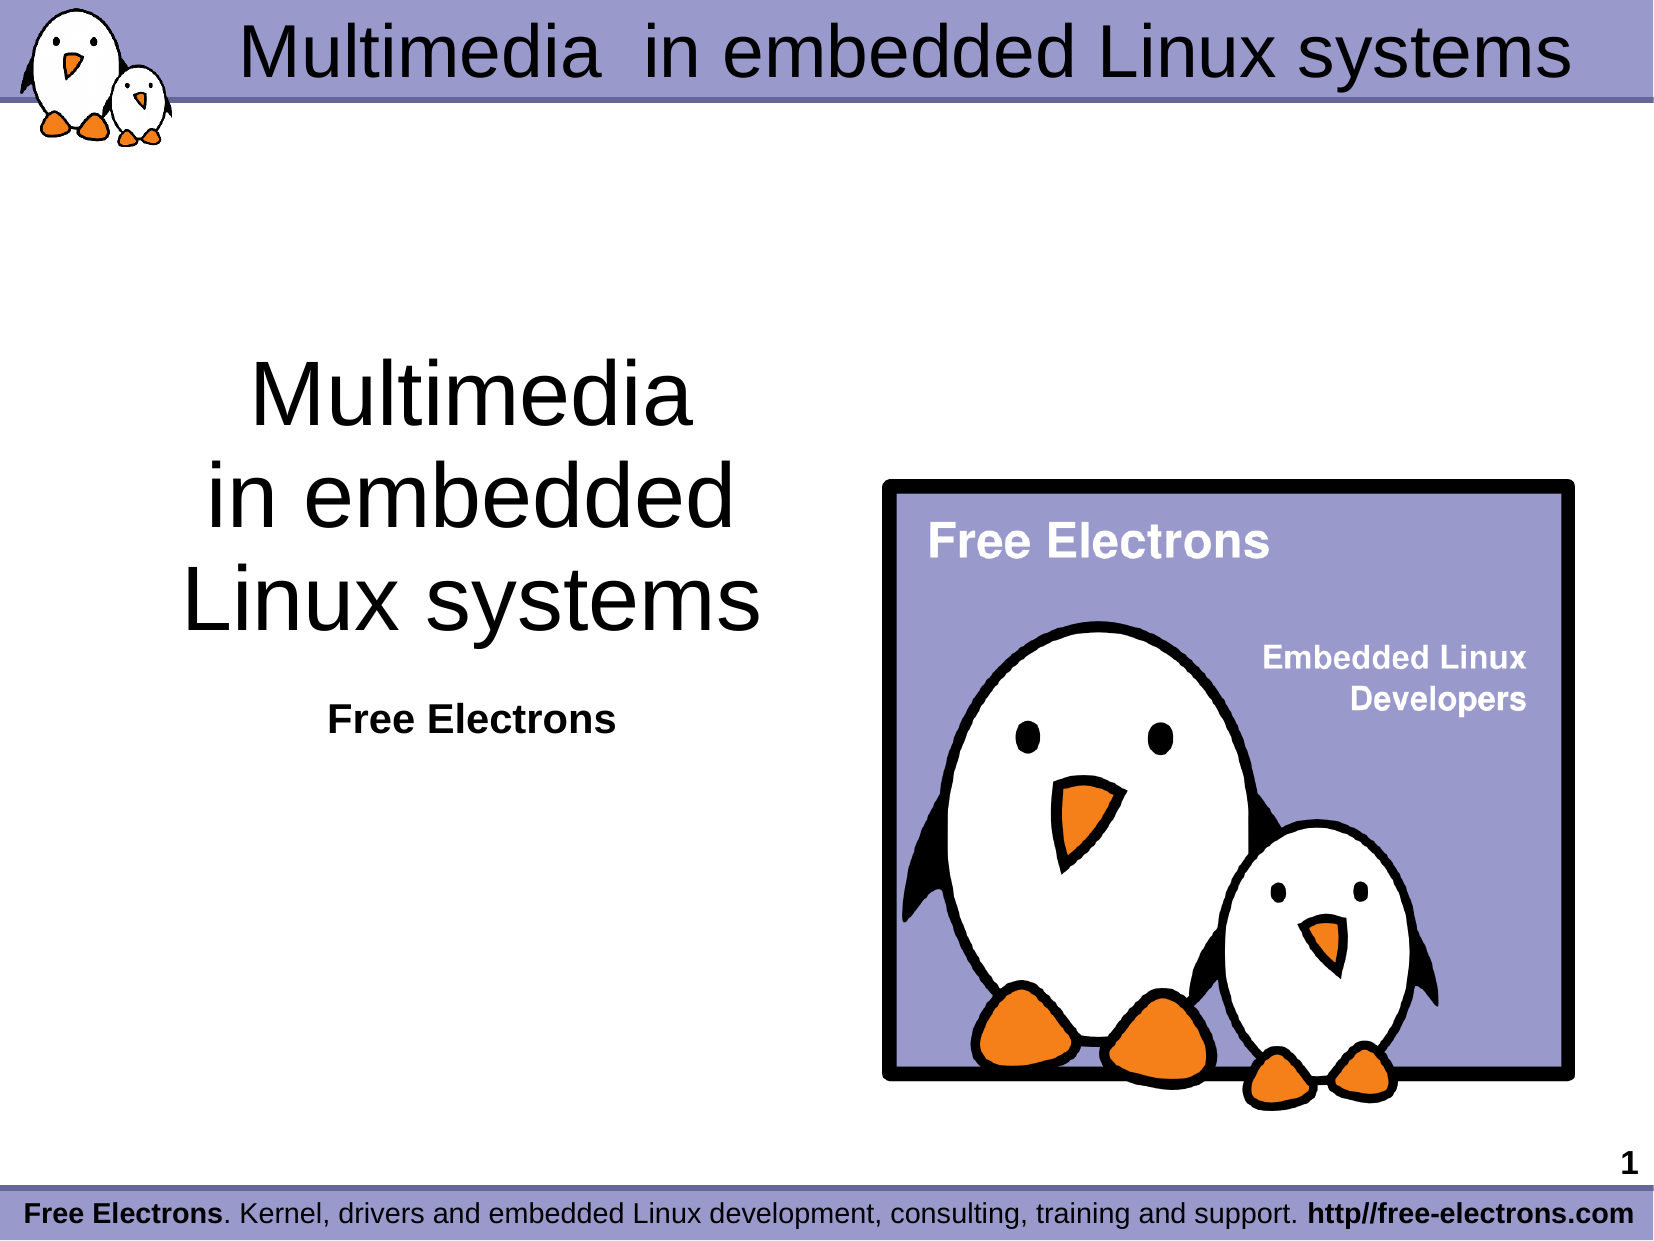

# Multimedia in embedded Linux systems
Multimedia
in embedded
Linux systems
Free Electrons